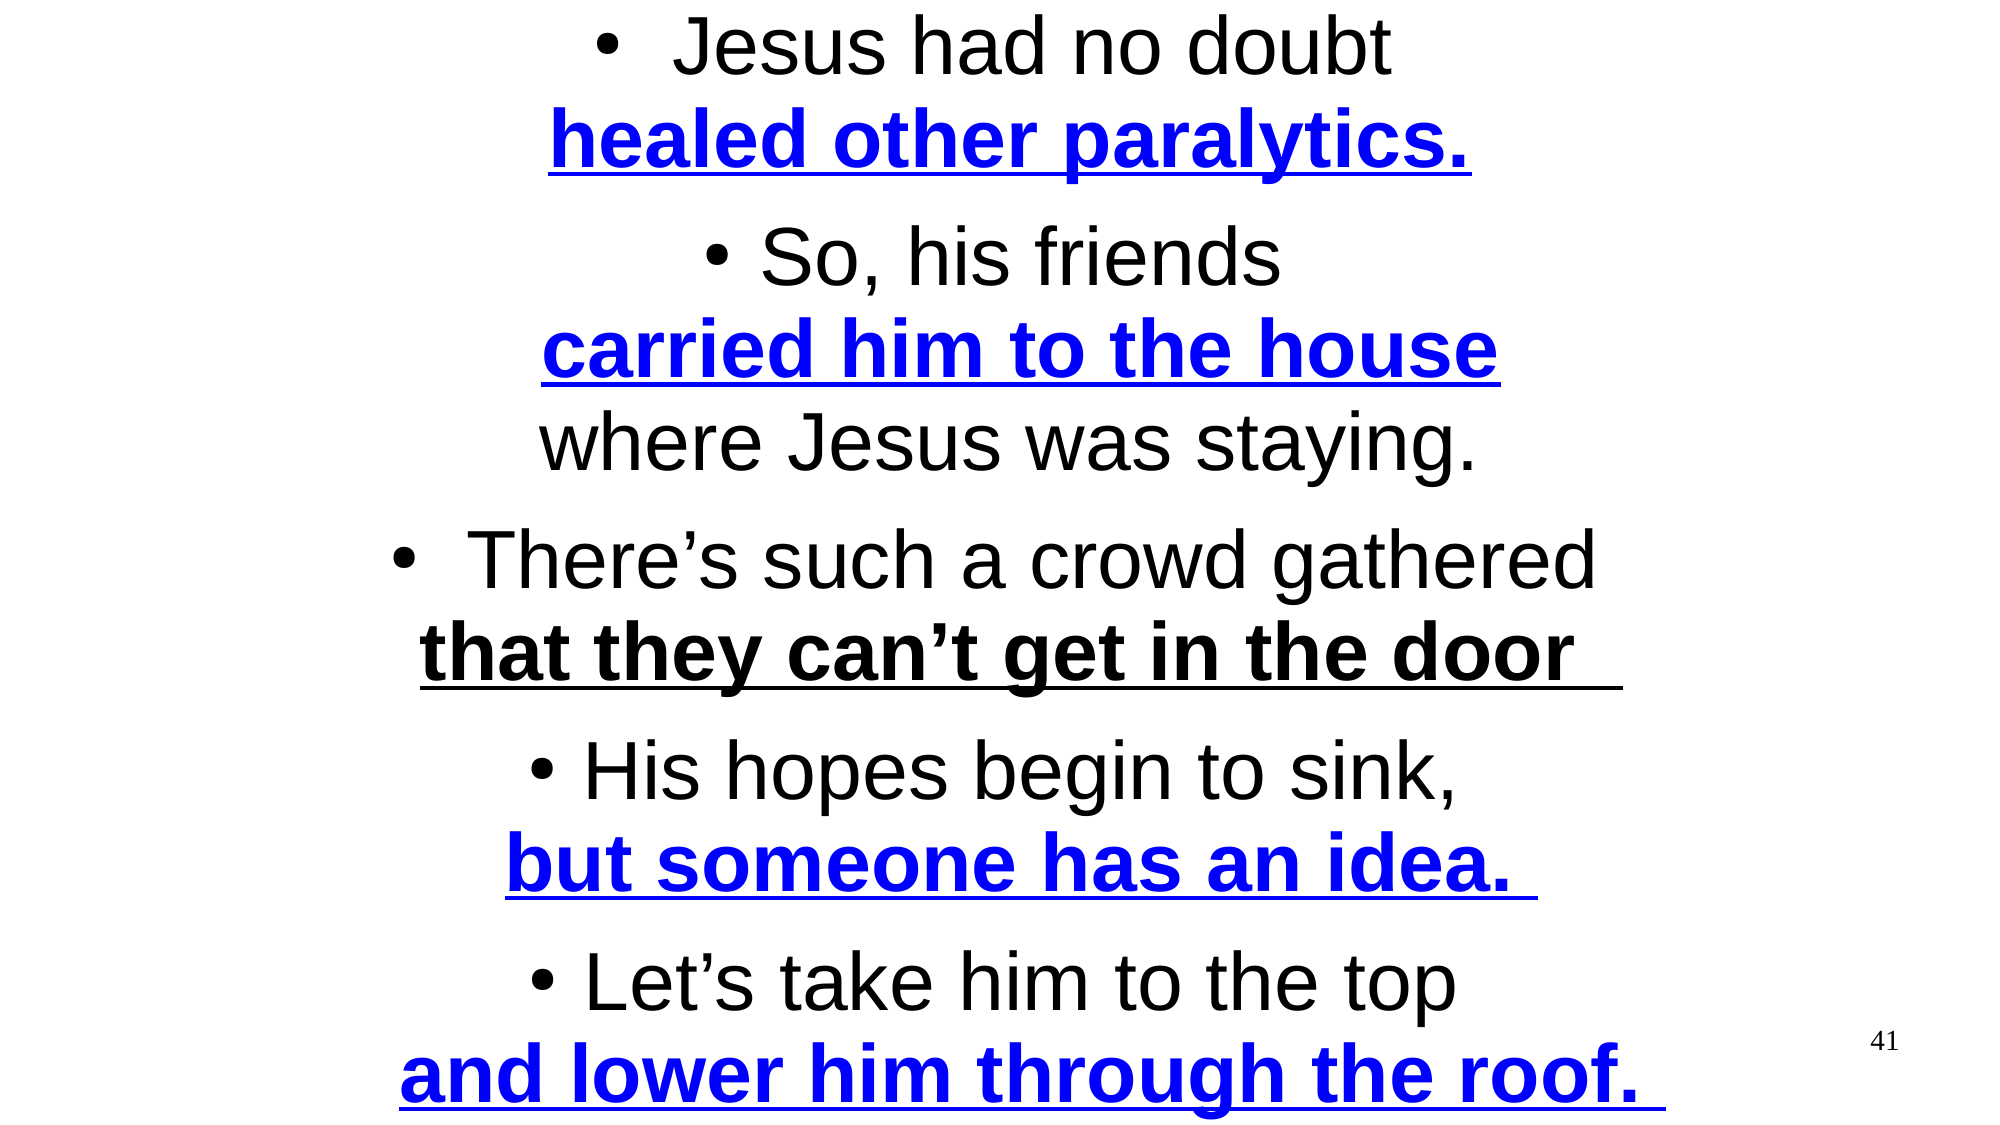

# Jesus had no doubt healed other paralytics.
So, his friends
carried him to the house
where Jesus was staying.
 There’s such a crowd gathered
that they can’t get in the door
His hopes begin to sink,
but someone has an idea.
Let’s take him to the top
and lower him through the roof.
41